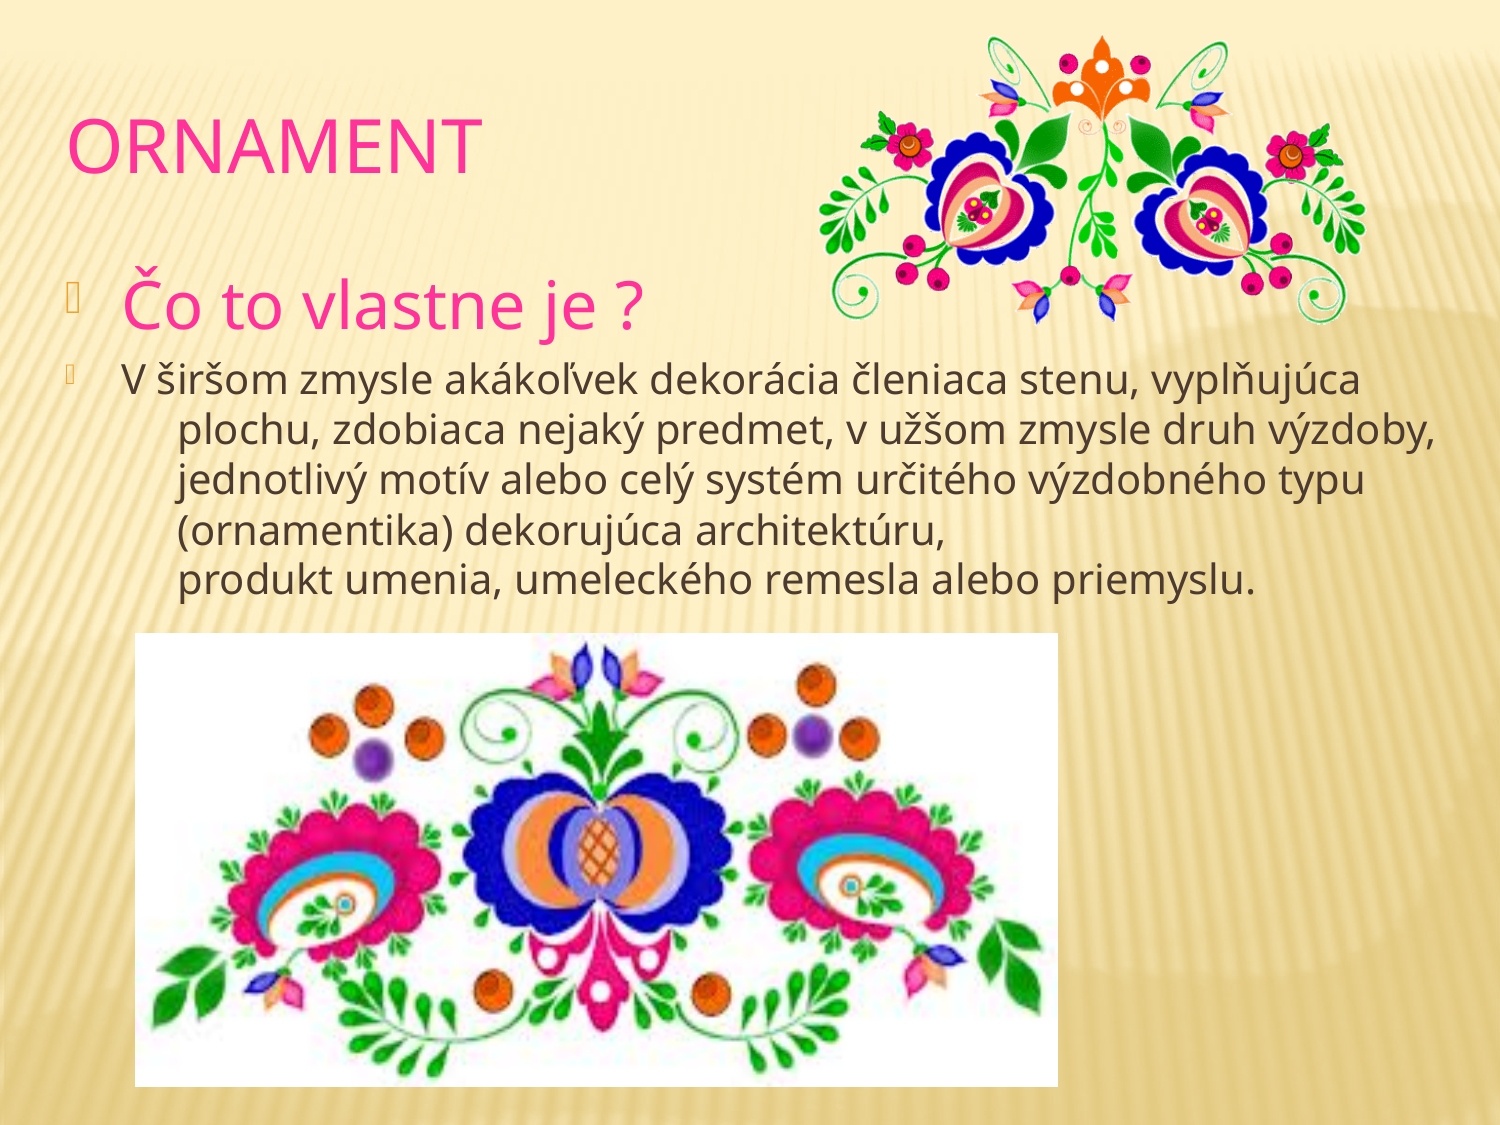

# Ornament
Čo to vlastne je ?
V širšom zmysle akákoľvek dekorácia členiaca stenu, vyplňujúca plochu, zdobiaca nejaký predmet, v užšom zmysle druh výzdoby, jednotlivý motív alebo celý systém určitého výzdobného typu (ornamentika) dekorujúca architektúru, produkt umenia, umeleckého remesla alebo priemyslu.